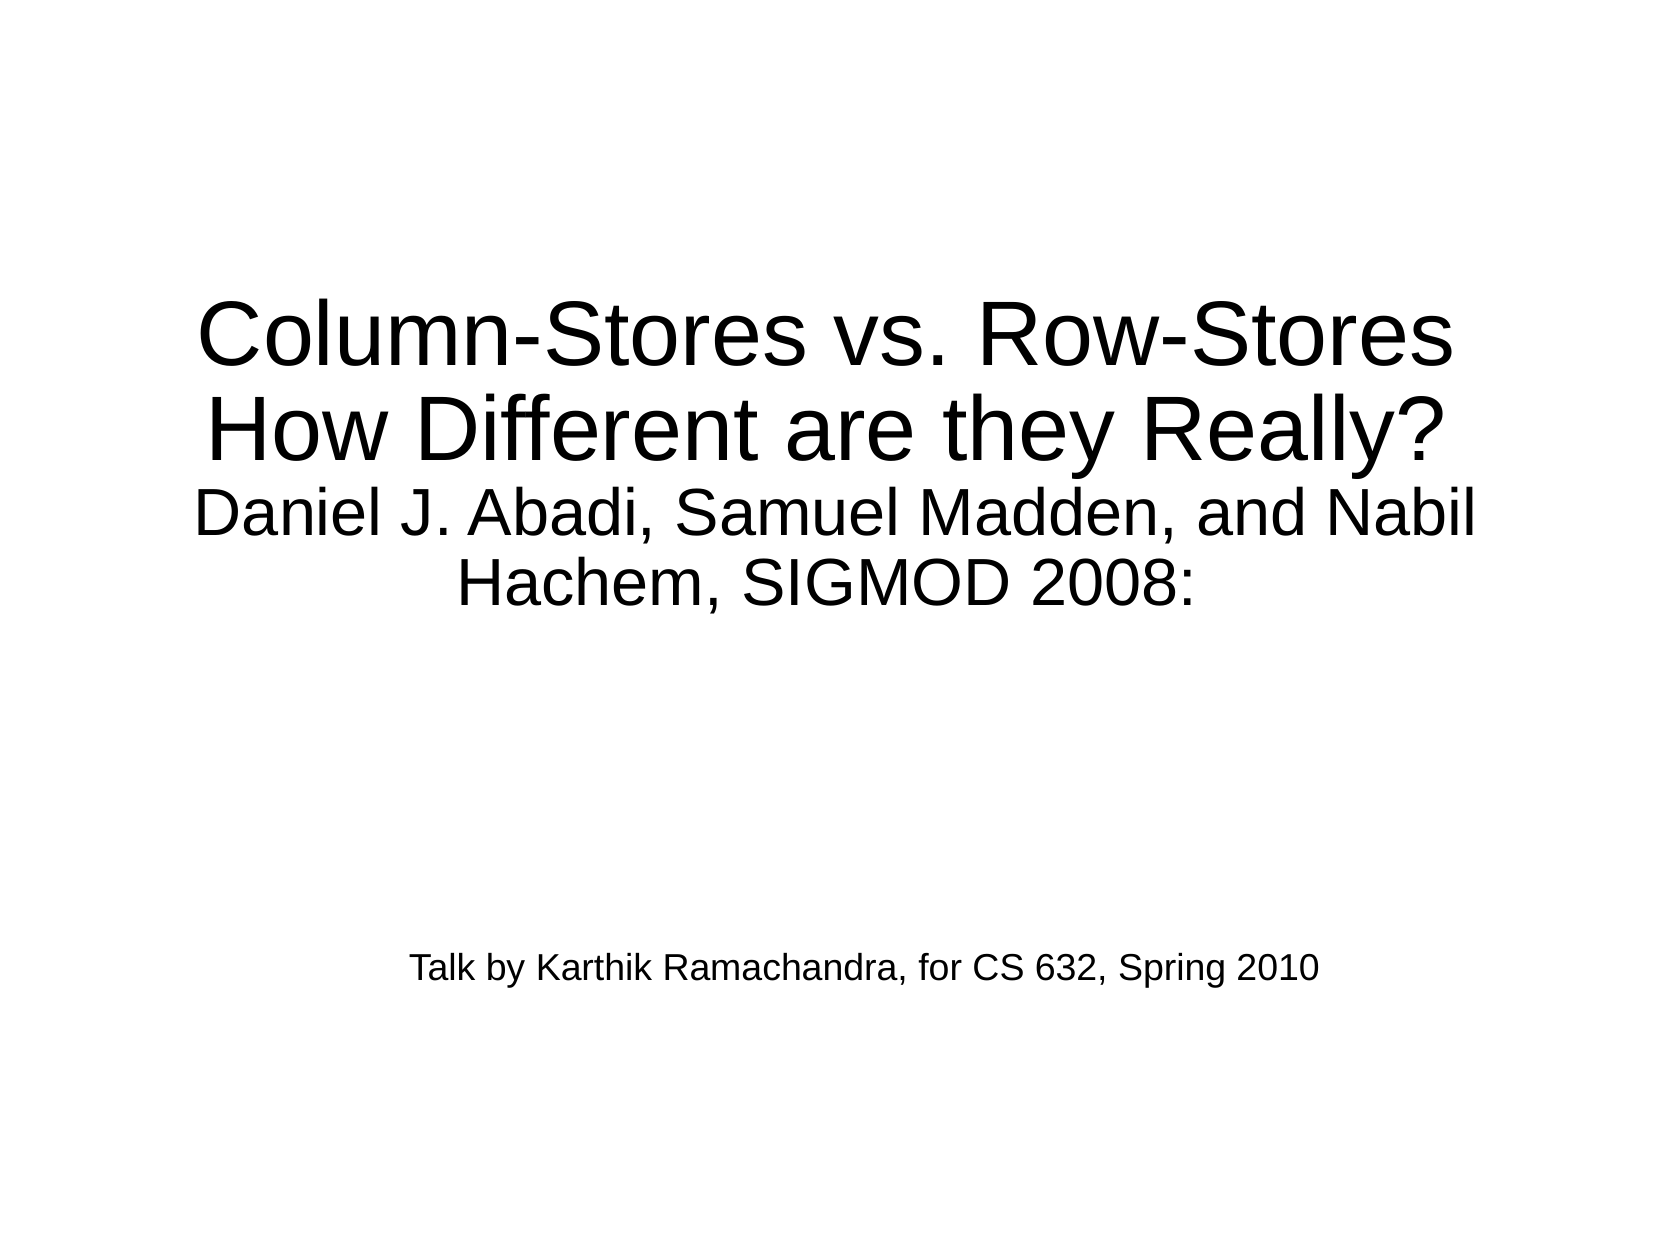

# Column-Stores vs. Row-Stores How Different are they Really? Daniel J. Abadi, Samuel Madden, and Nabil Hachem, SIGMOD 2008:
Talk by Karthik Ramachandra, for CS 632, Spring 2010